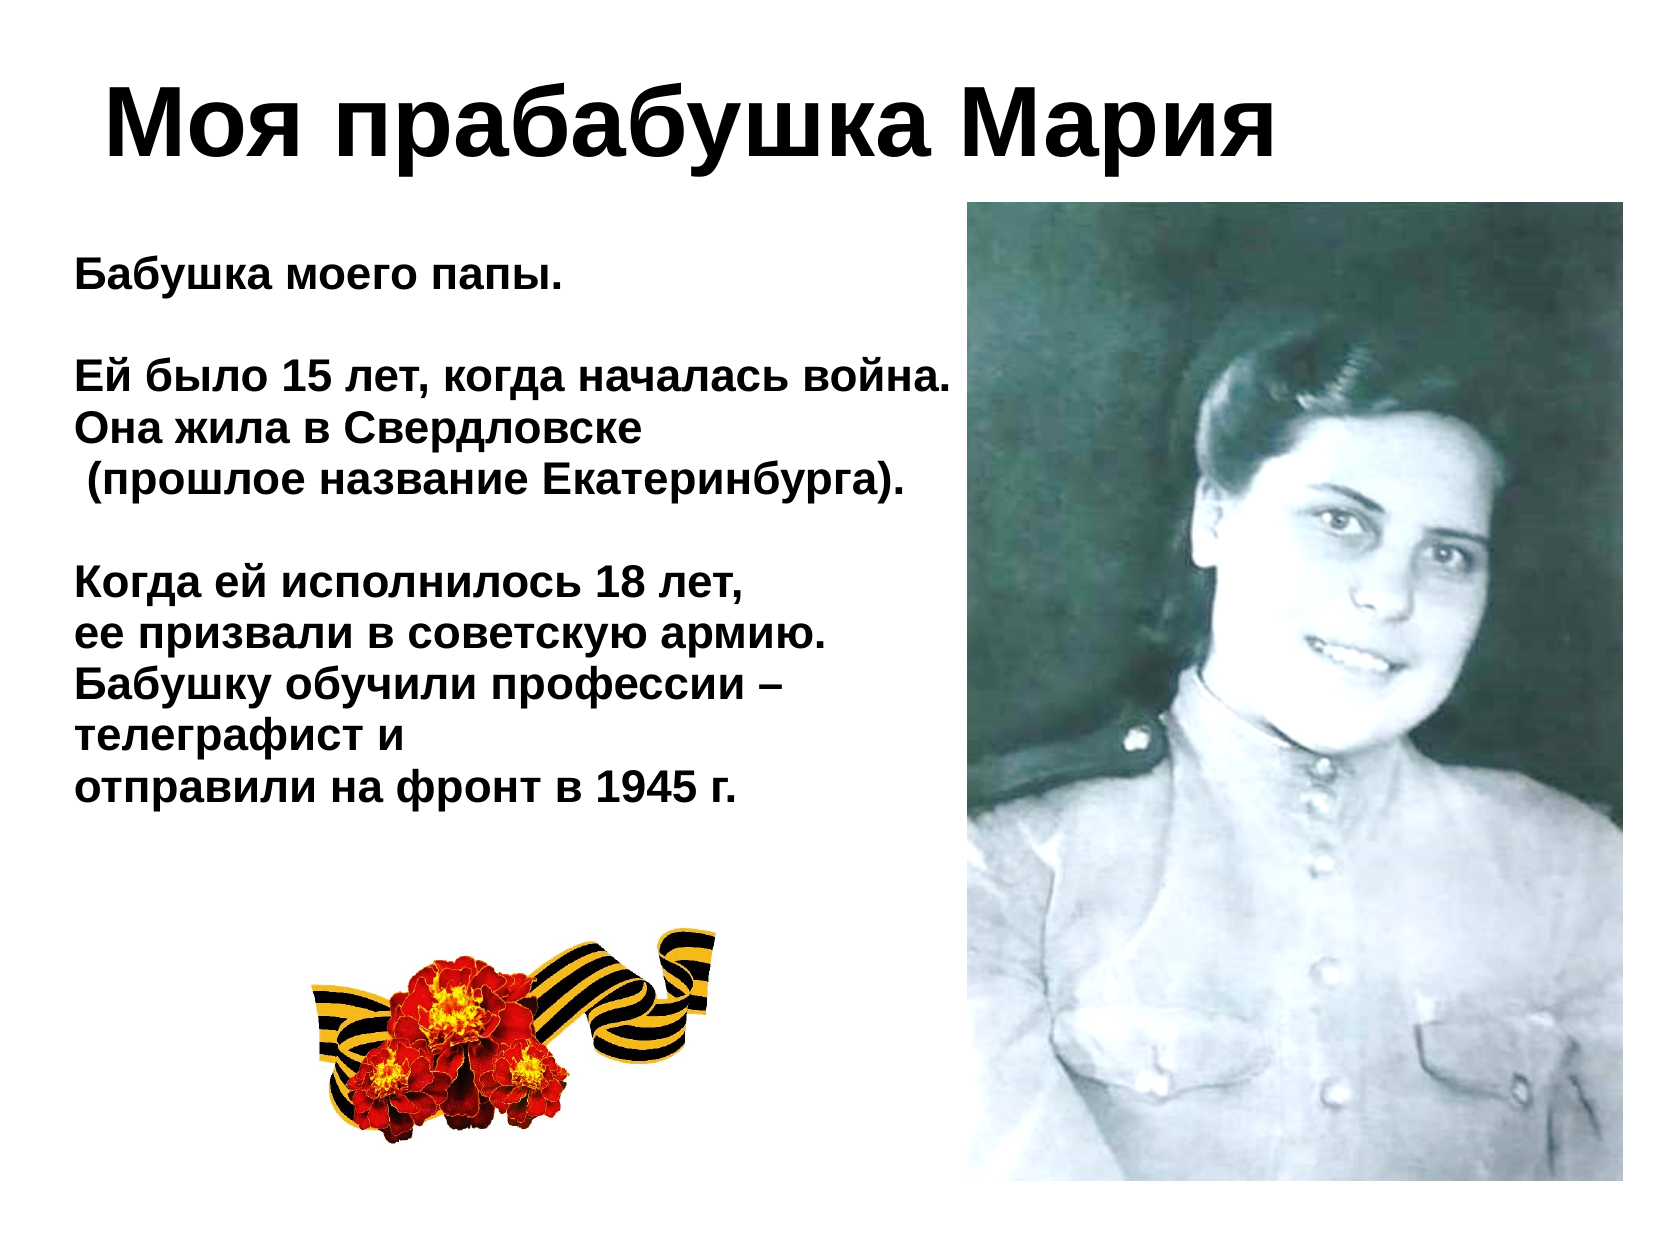

Моя прабабушка Мария
Бабушка моего папы.
Ей было 15 лет, когда началась война.
Она жила в Свердловске
 (прошлое название Екатеринбурга).
Когда ей исполнилось 18 лет,
ее призвали в советскую армию.
Бабушку обучили профессии –
телеграфист и
отправили на фронт в 1945 г.